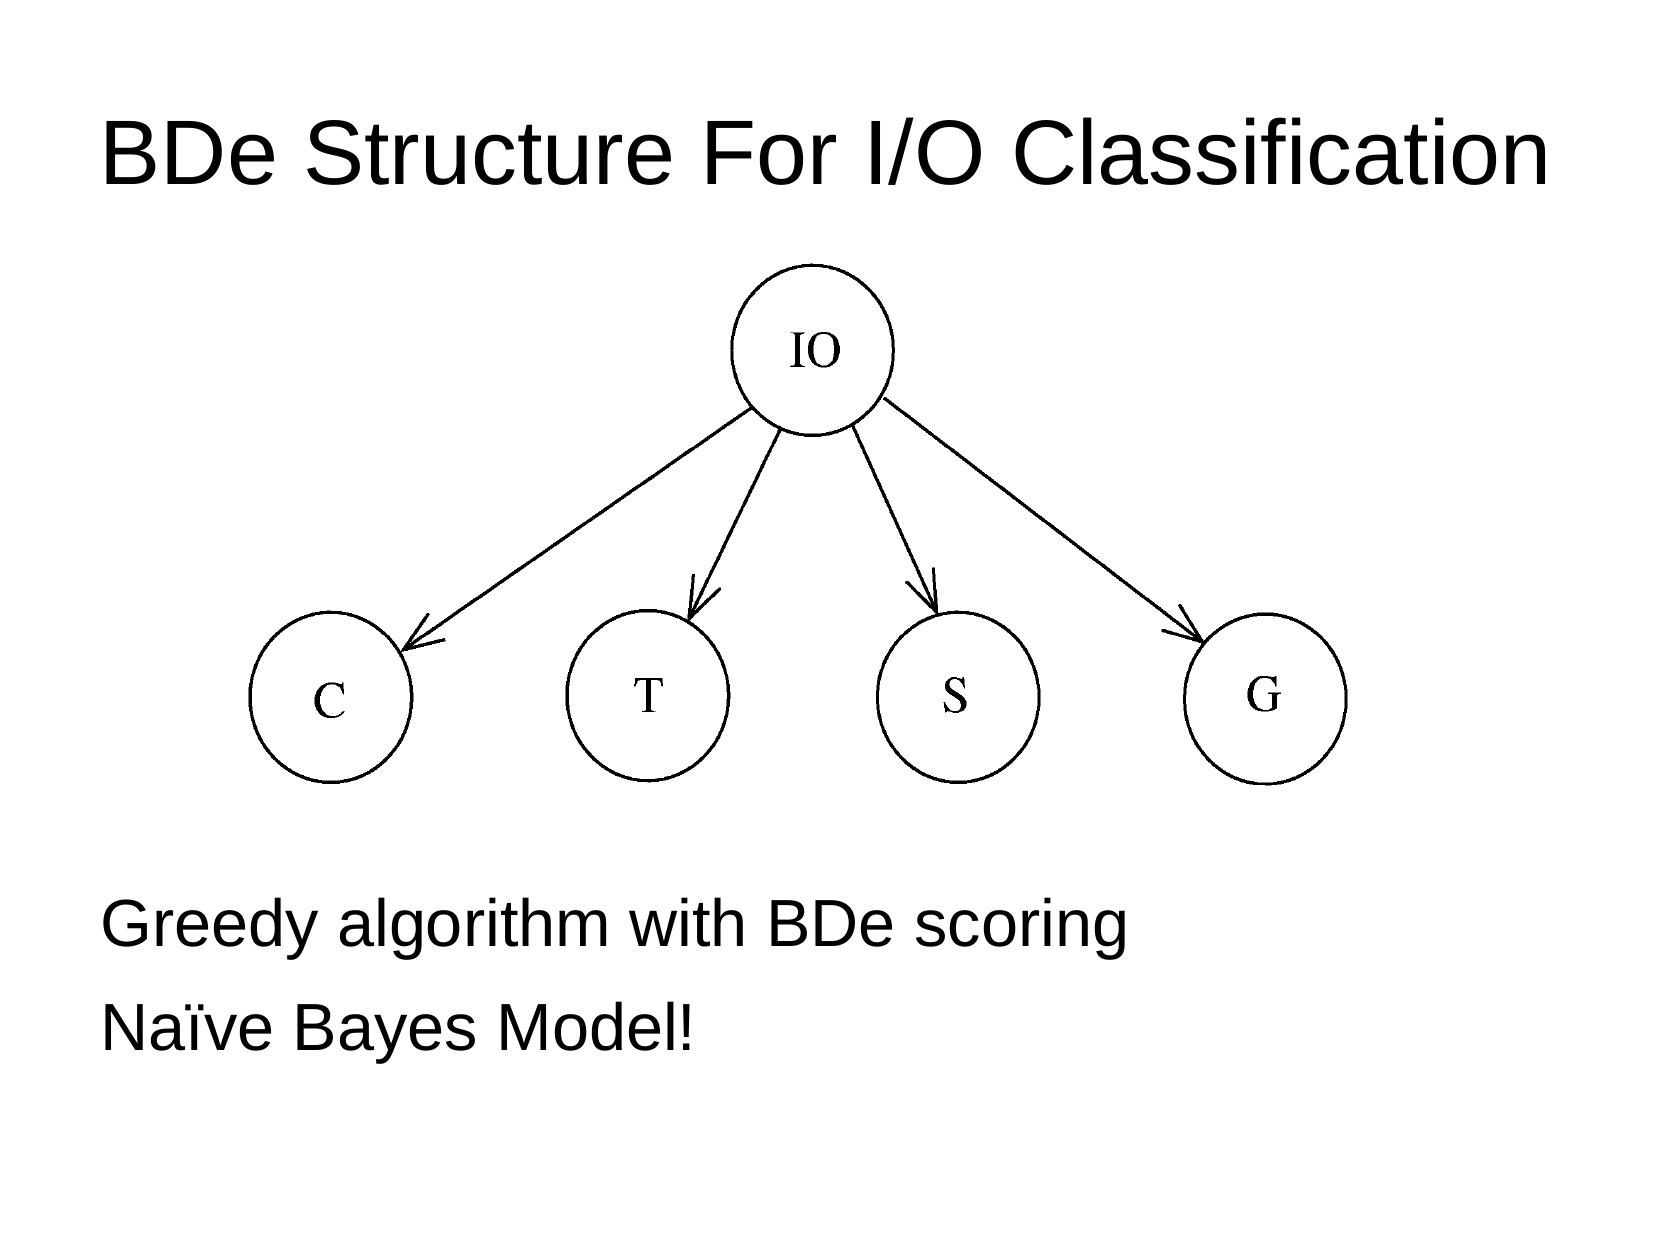

# BDe Structure For I/O Classification
Greedy algorithm with BDe scoring
Naïve Bayes Model!